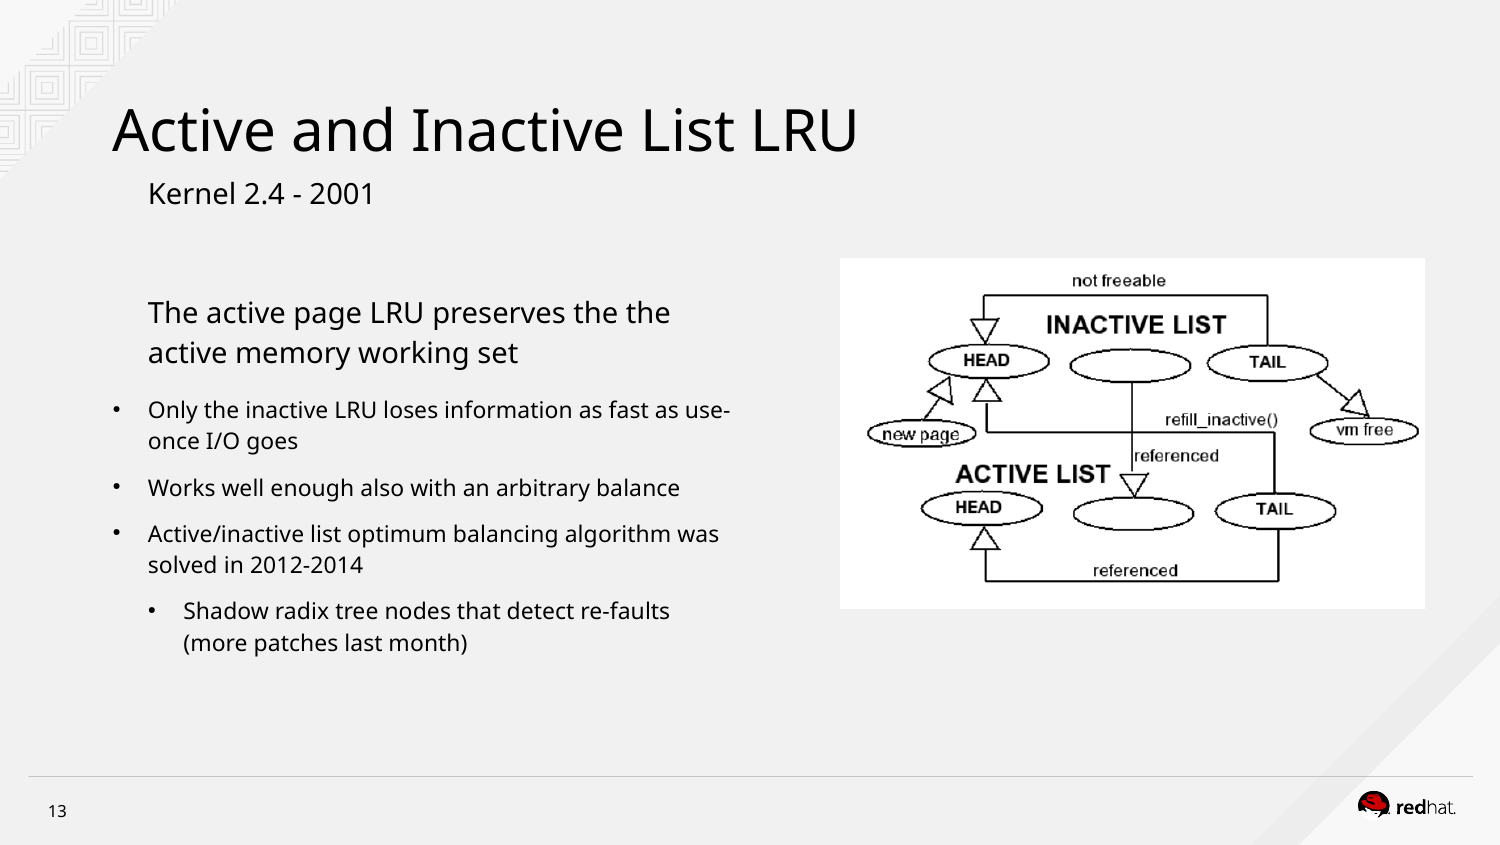

# Active and Inactive List LRU
Kernel 2.4 - 2001
The active page LRU preserves the the active memory working set
Only the inactive LRU loses information as fast as use-once I/O goes
Works well enough also with an arbitrary balance
Active/inactive list optimum balancing algorithm was solved in 2012-2014
Shadow radix tree nodes that detect re-faults (more patches last month)
13